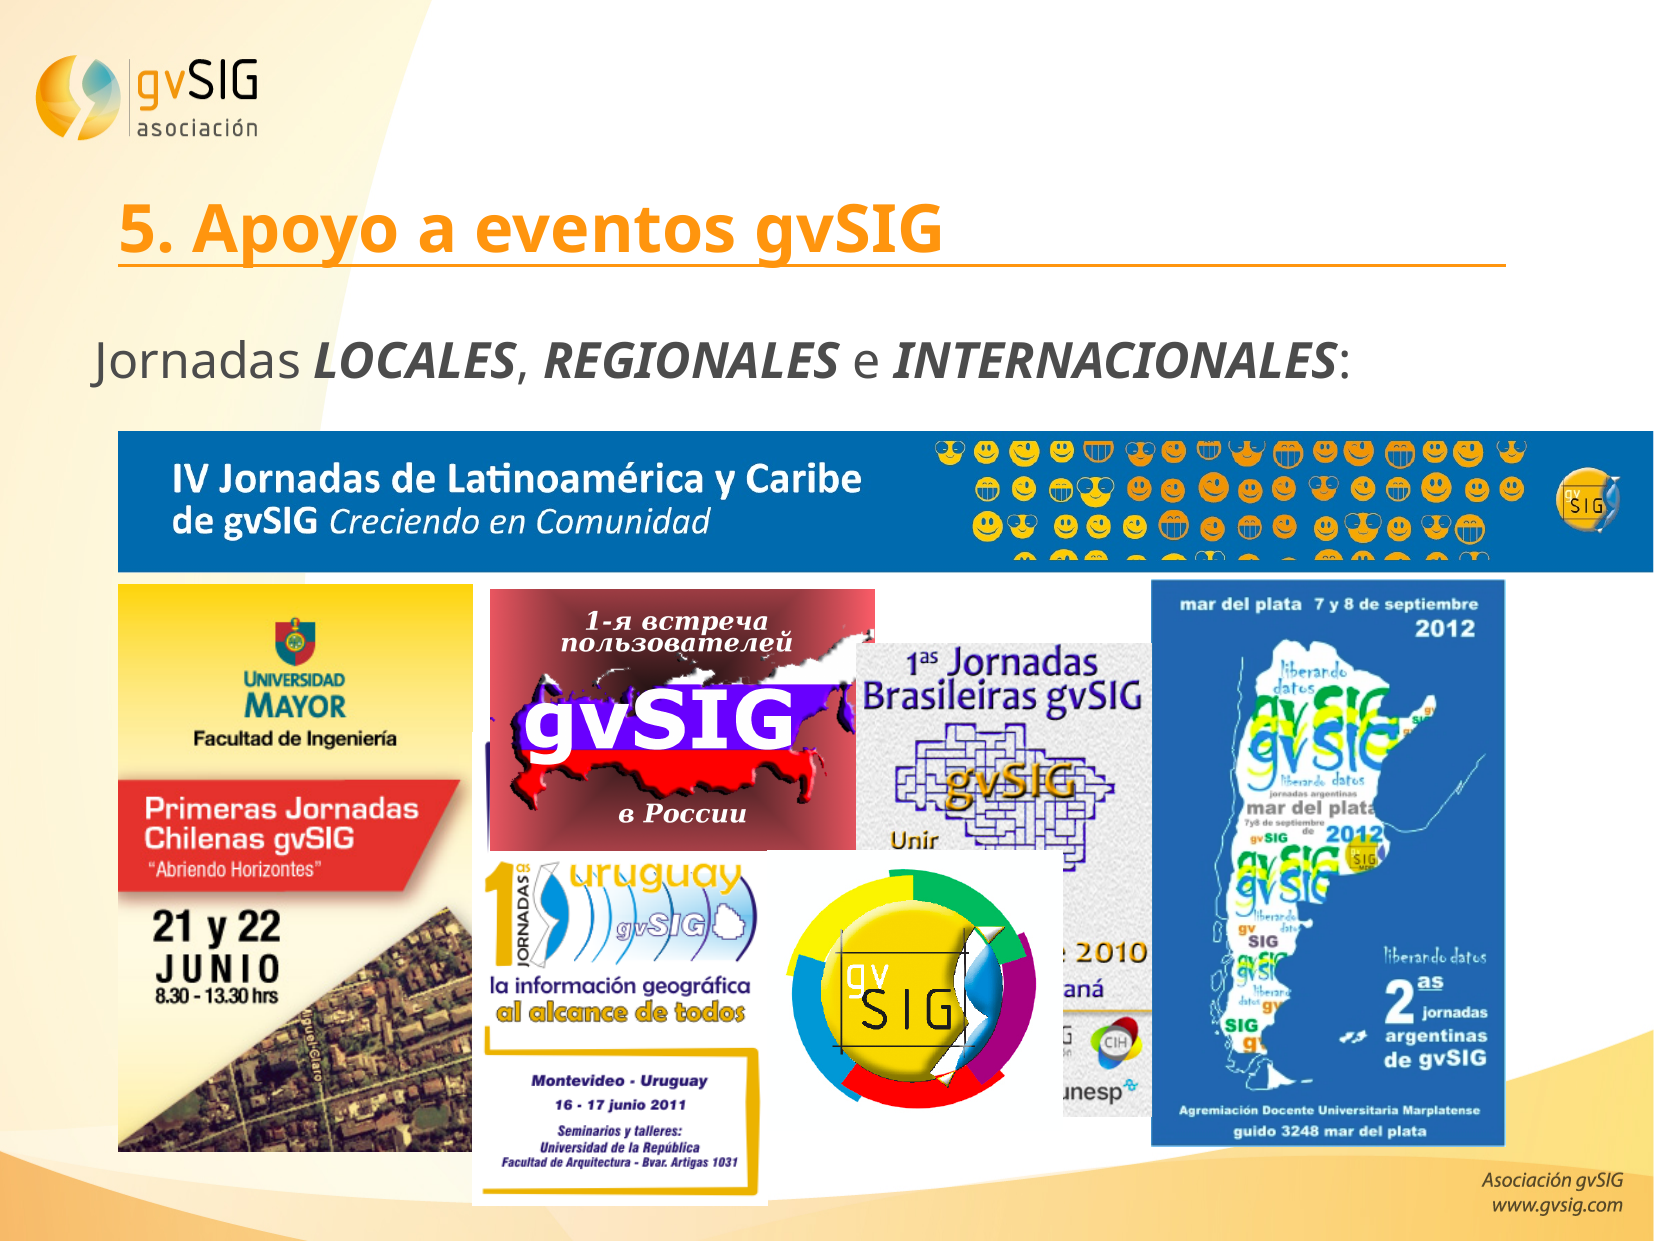

# 5. Apoyo a eventos gvSIG
Jornadas LOCALES, REGIONALES e INTERNACIONALES: